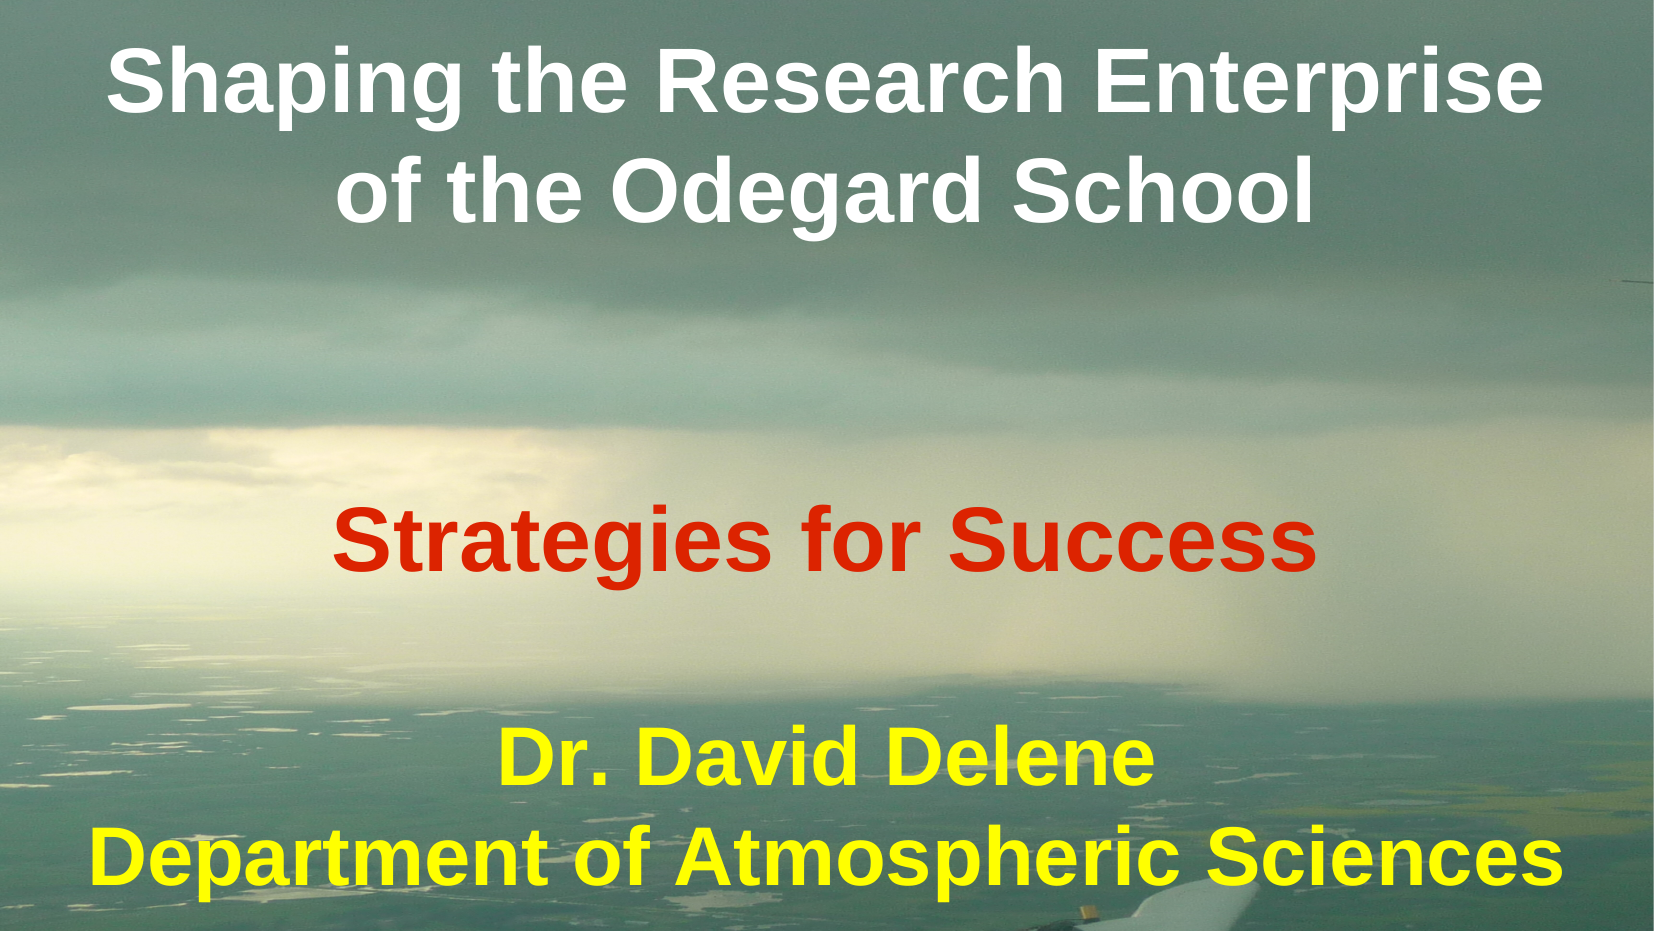

Shaping the Research Enterprise
of the Odegard School
Strategies for Success
Dr. David Delene
Department of Atmospheric Sciences